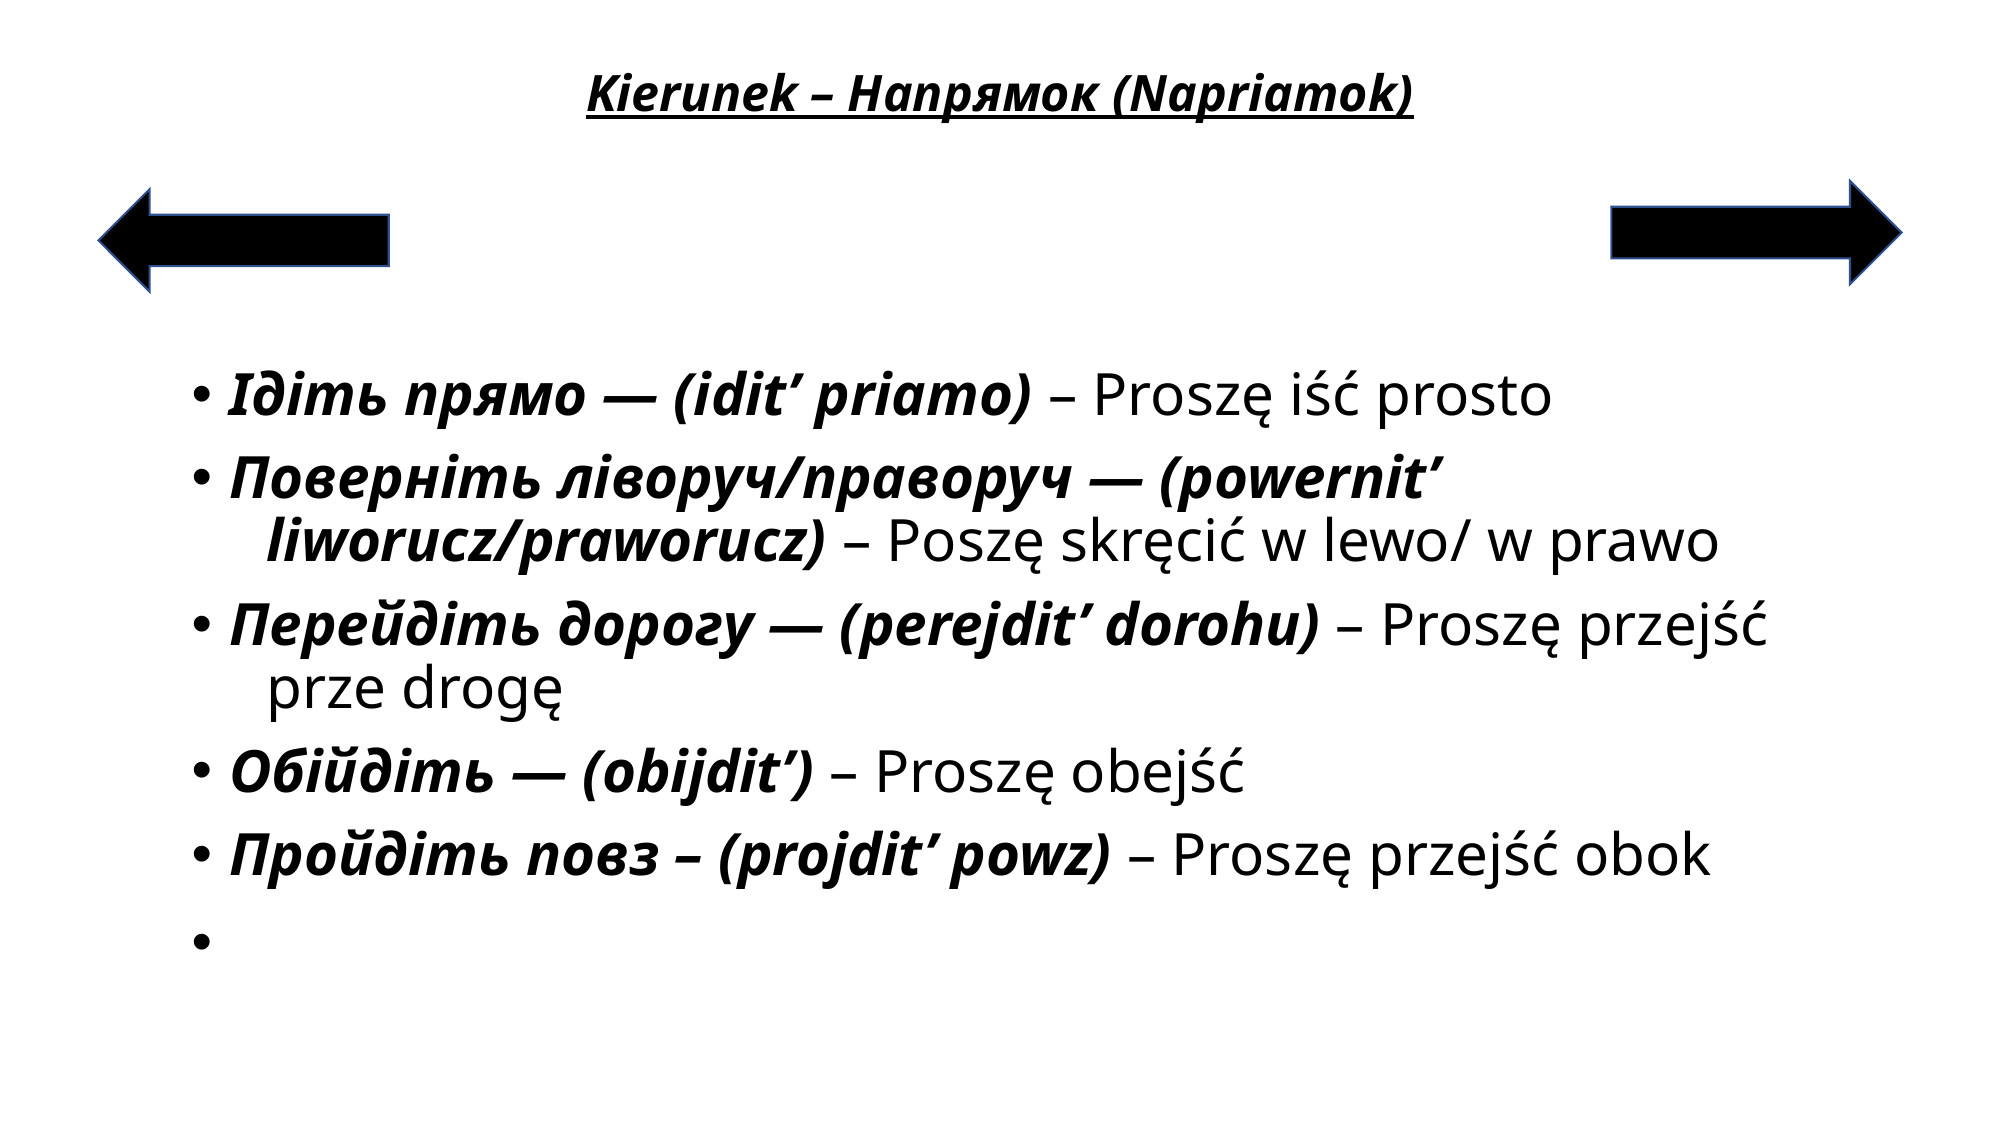

# Kierunek – Напрямок (Napriamok)
Ідіть прямо — (idit’ priamo) – Proszę iść prosto
Поверніть ліворуч/праворуч — (powernit’ liworucz/praworucz) – Poszę skręcić w lewo/ w prawo
Перейдіть дорогу — (perejdit’ dorohu) – Proszę przejść prze drogę
Обійдіть — (obijdit’) – Proszę obejść
Пройдіть повз – (projdit’ powz) – Proszę przejść obok